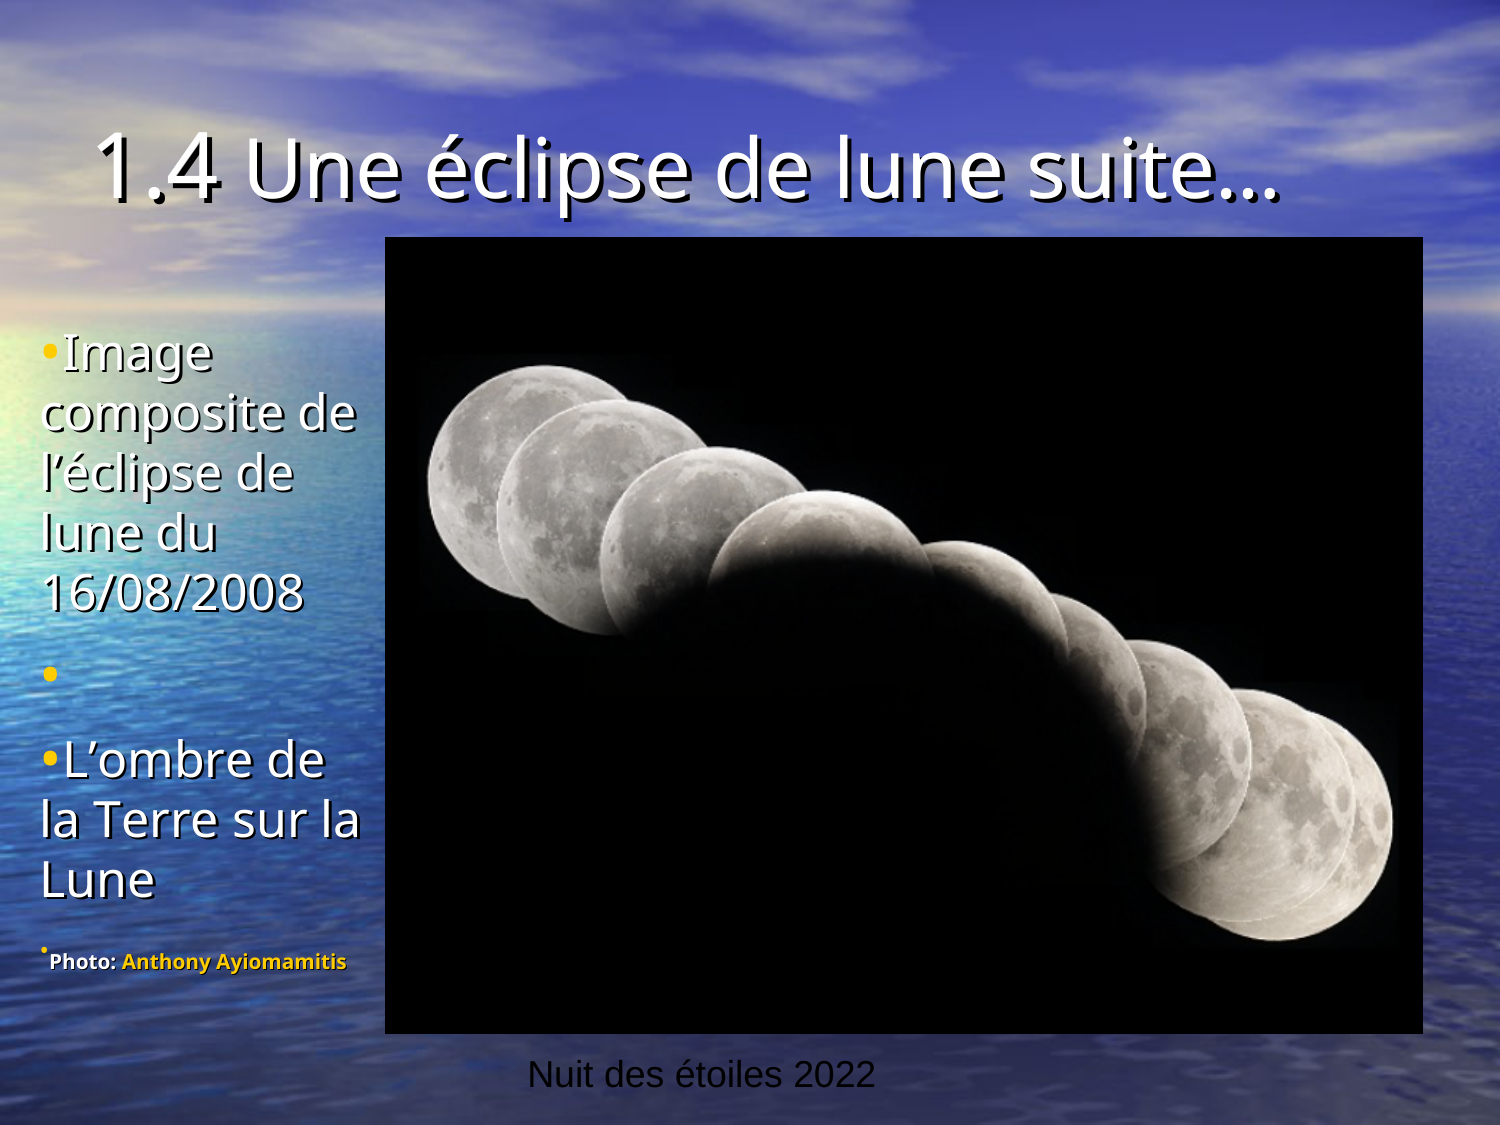

# 1.4 Une éclipse de lune suite…
Image composite de l’éclipse de lune du 16/08/2008
L’ombre de la Terre sur la Lune
Photo: Anthony Ayiomamitis
Nuit des étoiles 2022